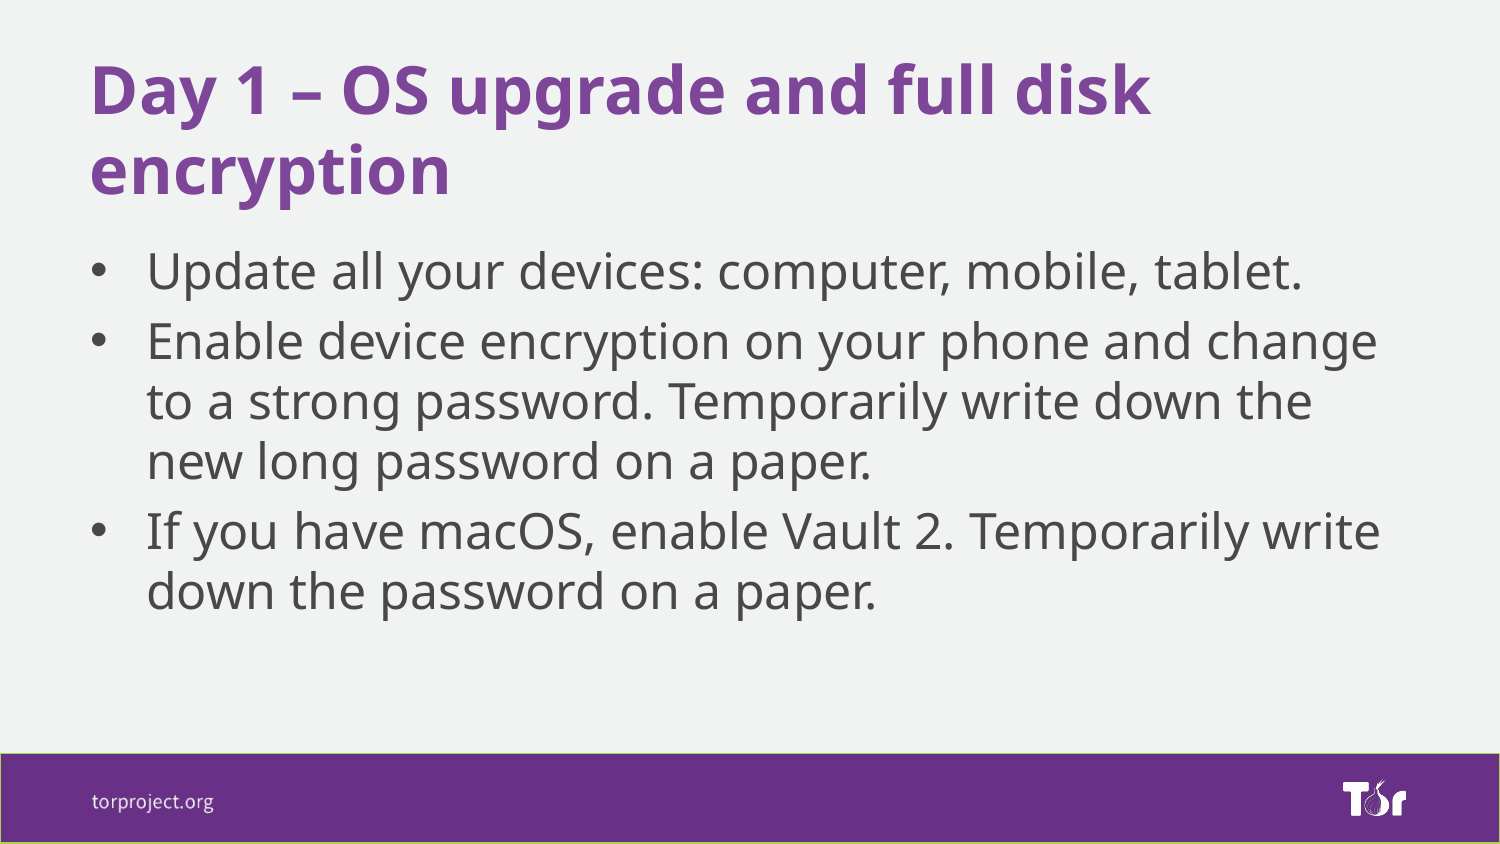

Day 1 – OS upgrade and full disk encryption
Update all your devices: computer, mobile, tablet.
Enable device encryption on your phone and change to a strong password. Temporarily write down the new long password on a paper.
If you have macOS, enable Vault 2. Temporarily write down the password on a paper.